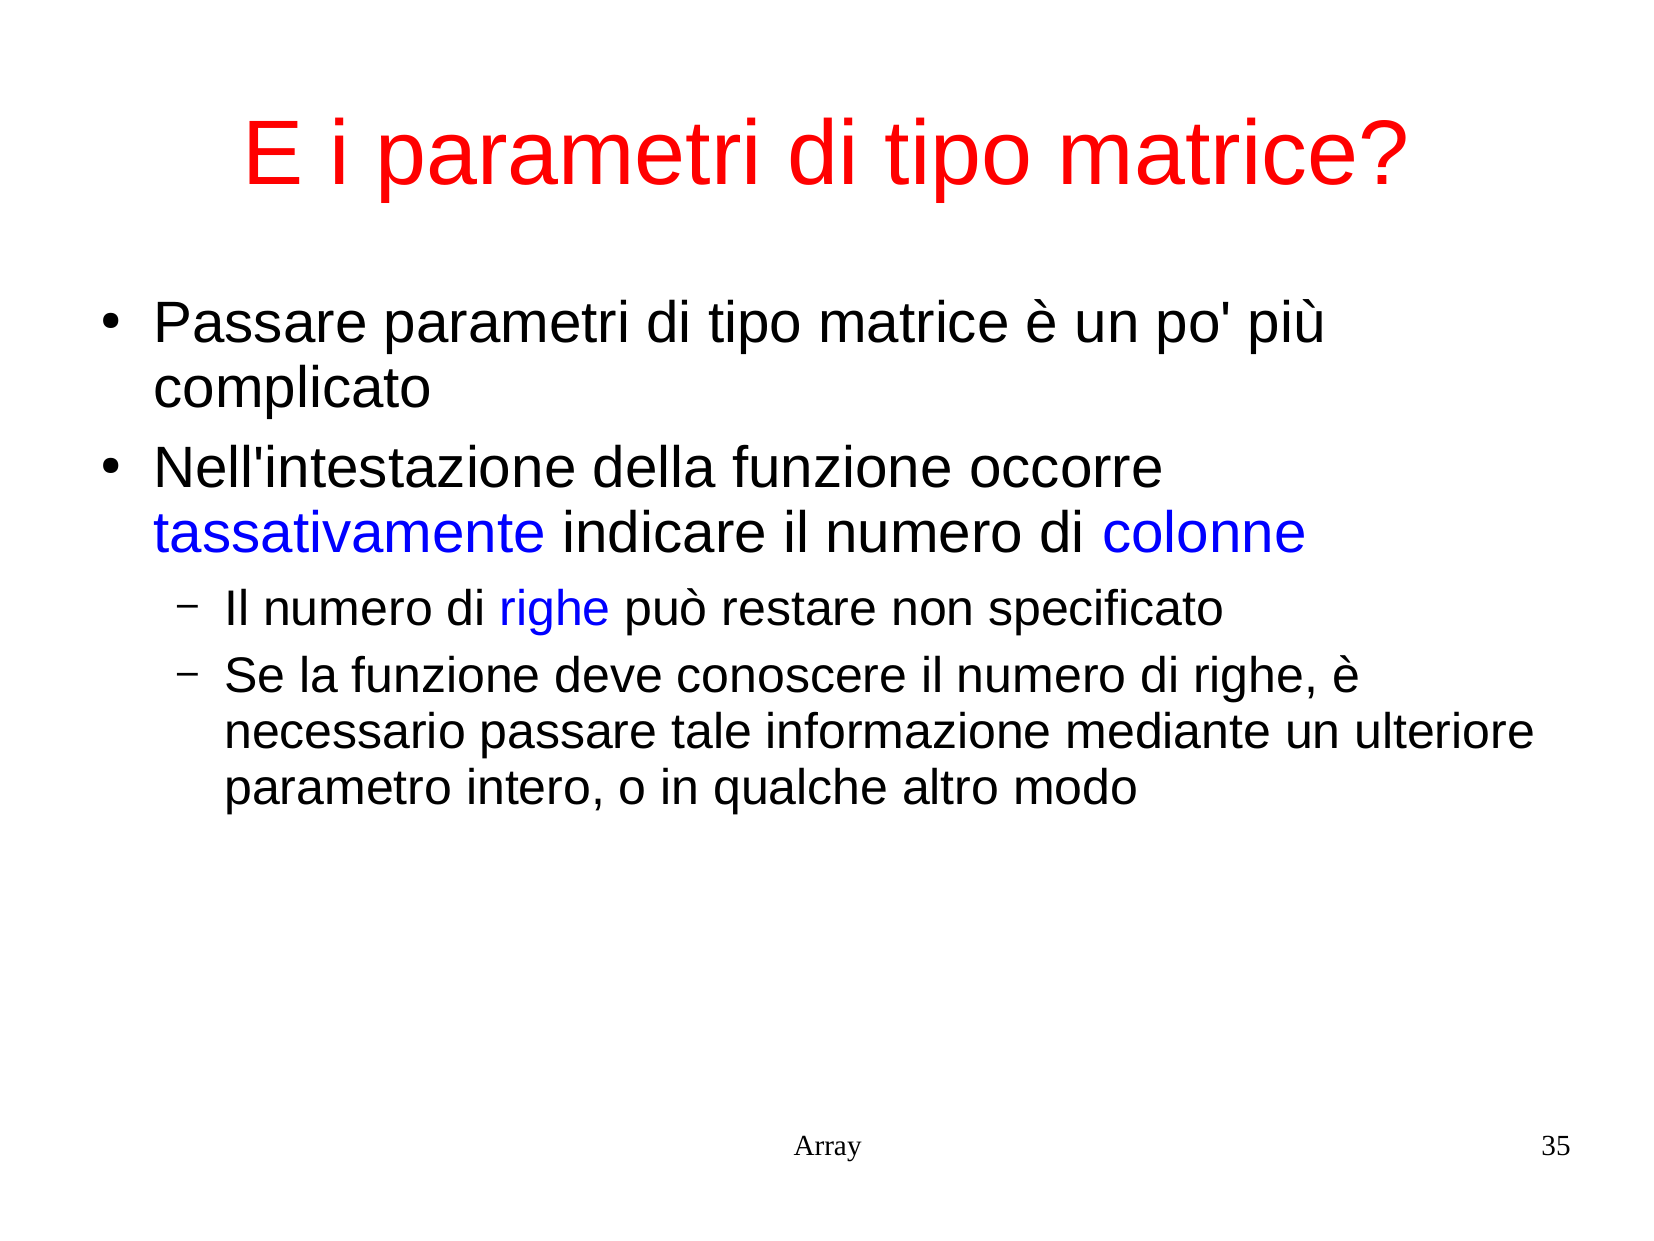

# E i parametri di tipo matrice?
Passare parametri di tipo matrice è un po' più complicato
Nell'intestazione della funzione occorre tassativamente indicare il numero di colonne
Il numero di righe può restare non specificato
Se la funzione deve conoscere il numero di righe, è necessario passare tale informazione mediante un ulteriore parametro intero, o in qualche altro modo
Array
35